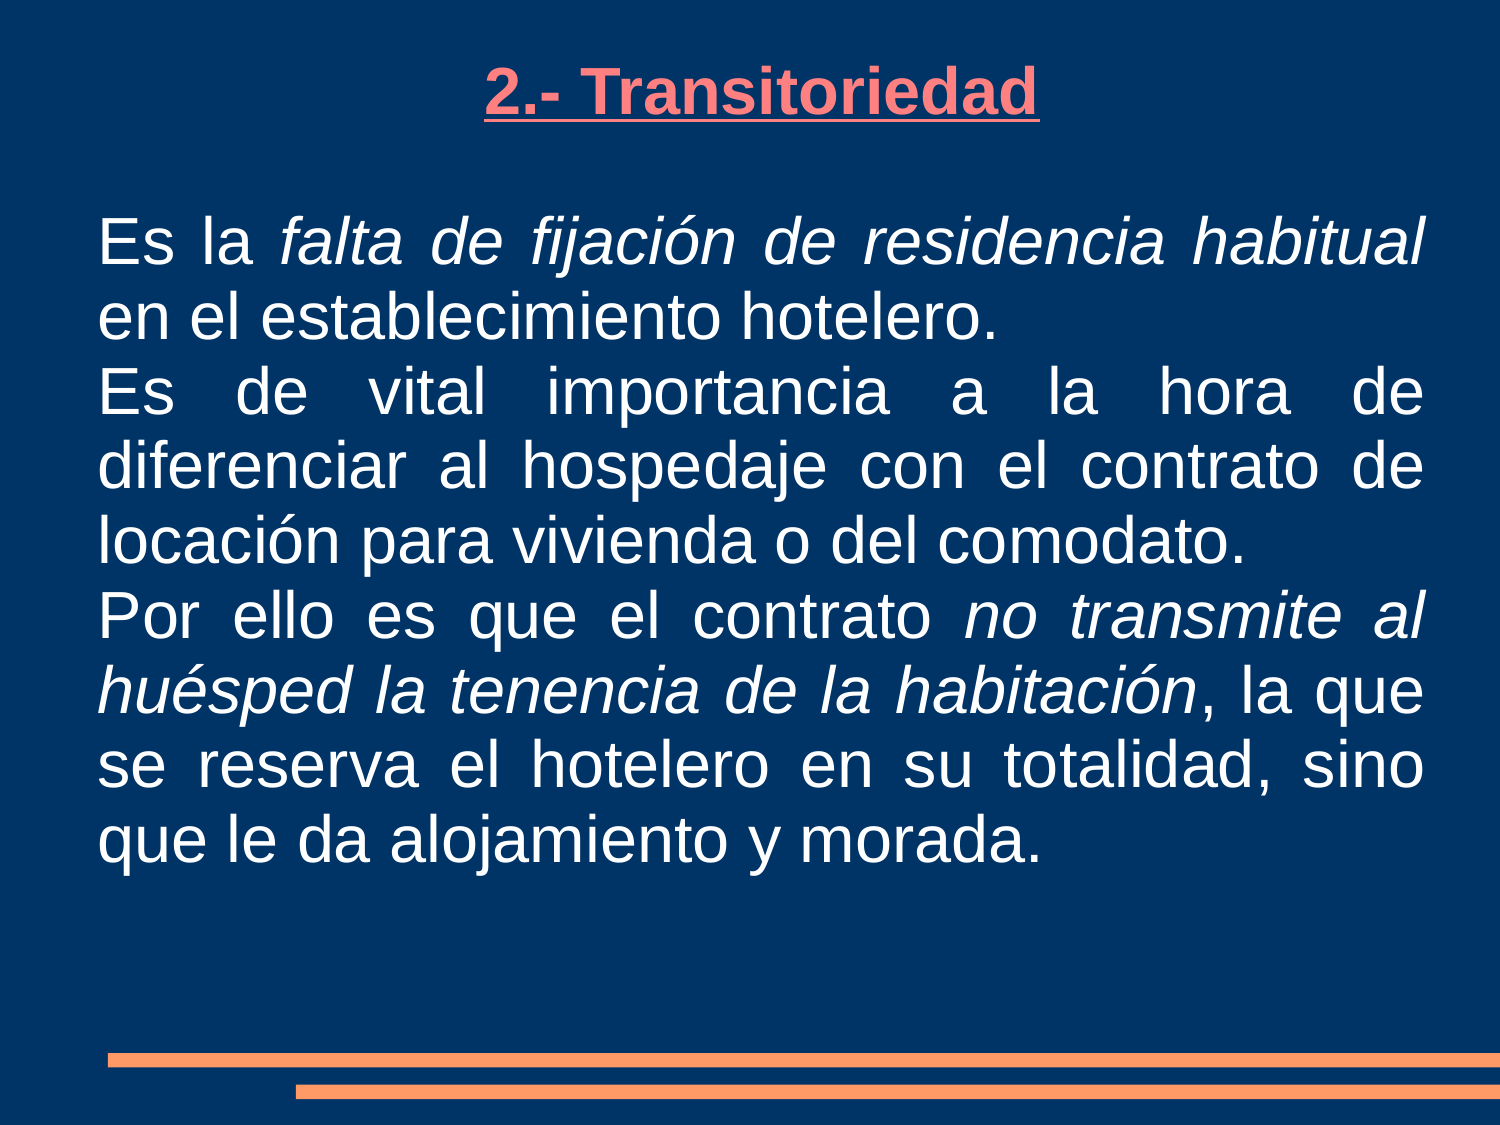

2.- Transitoriedad
Es la falta de fijación de residencia habitual en el establecimiento hotelero.
Es de vital importancia a la hora de diferenciar al hospedaje con el contrato de locación para vivienda o del comodato.
Por ello es que el contrato no transmite al huésped la tenencia de la habitación, la que se reserva el hotelero en su totalidad, sino que le da alojamiento y morada.